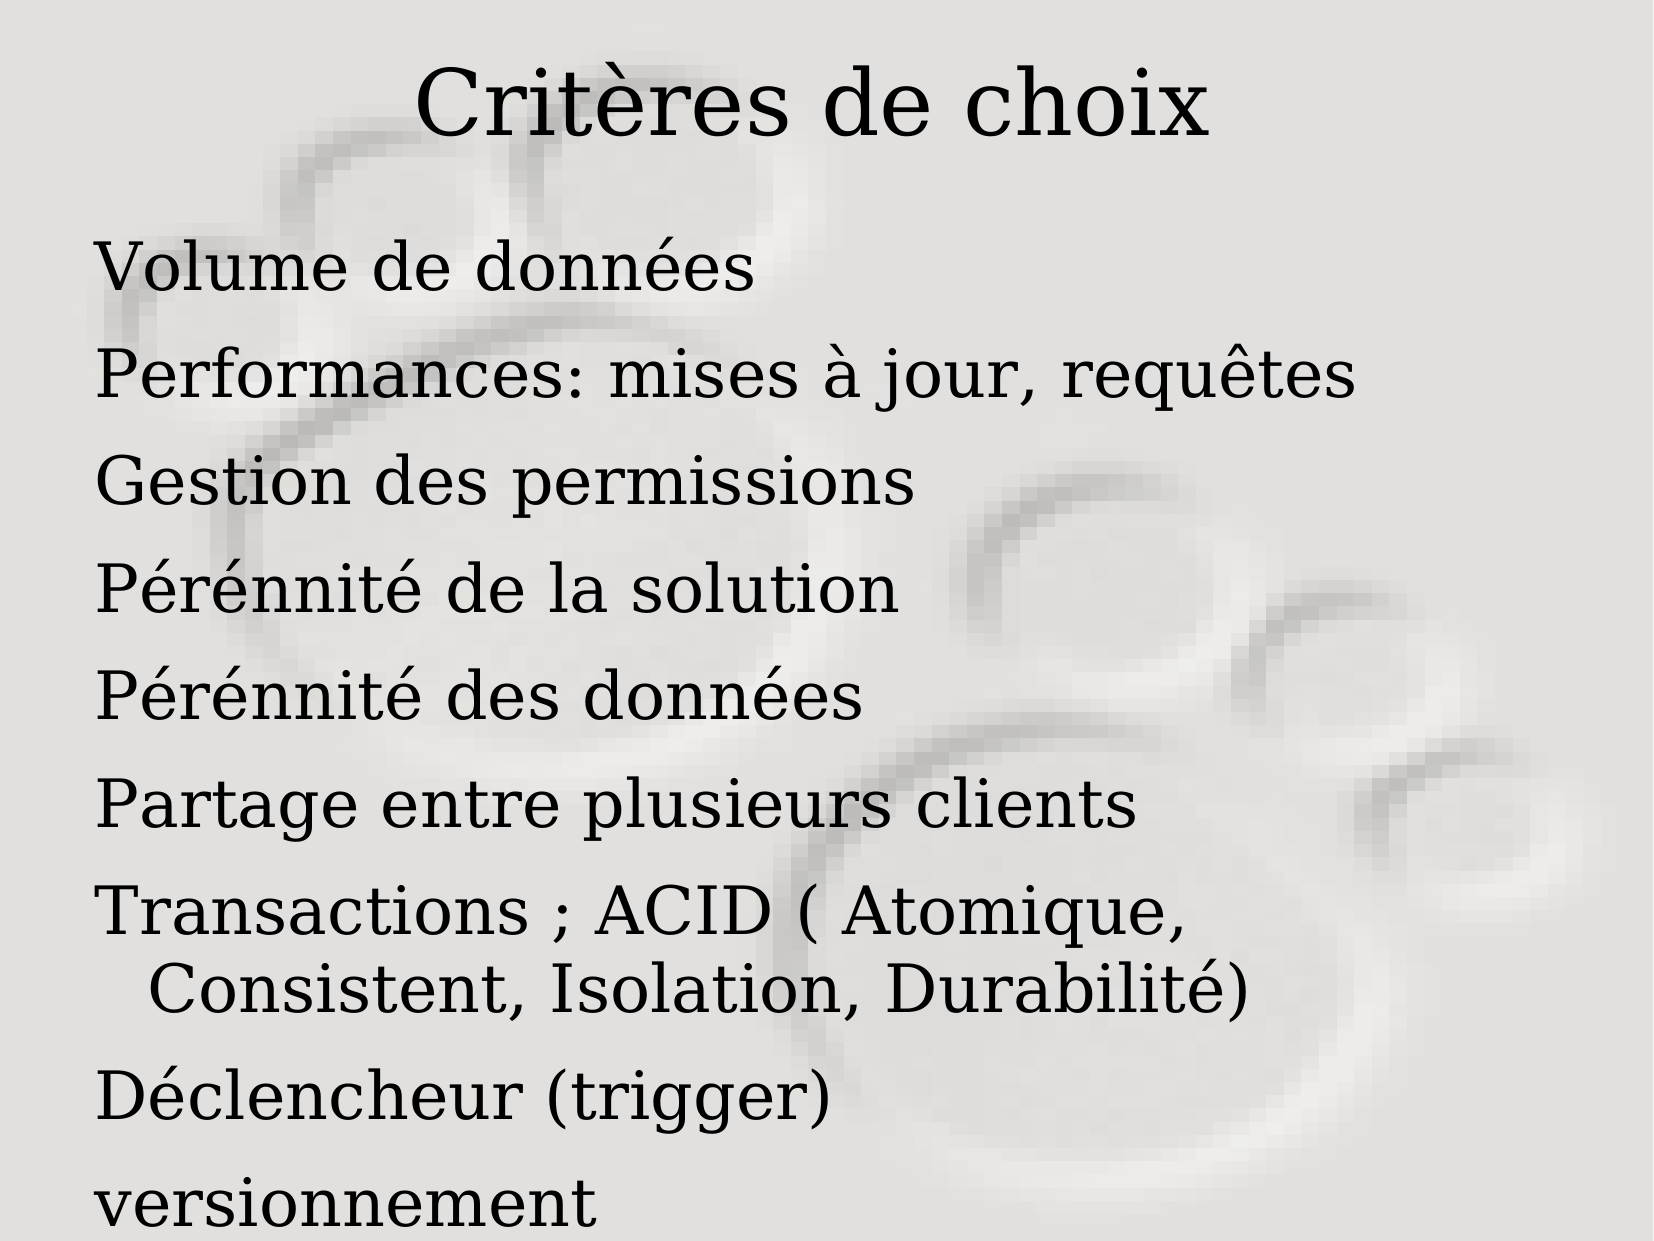

# Critères de choix
Volume de données
Performances: mises à jour, requêtes
Gestion des permissions
Pérénnité de la solution
Pérénnité des données
Partage entre plusieurs clients
Transactions ; ACID ( Atomique, Consistent, Isolation, Durabilité)
Déclencheur (trigger)
versionnement